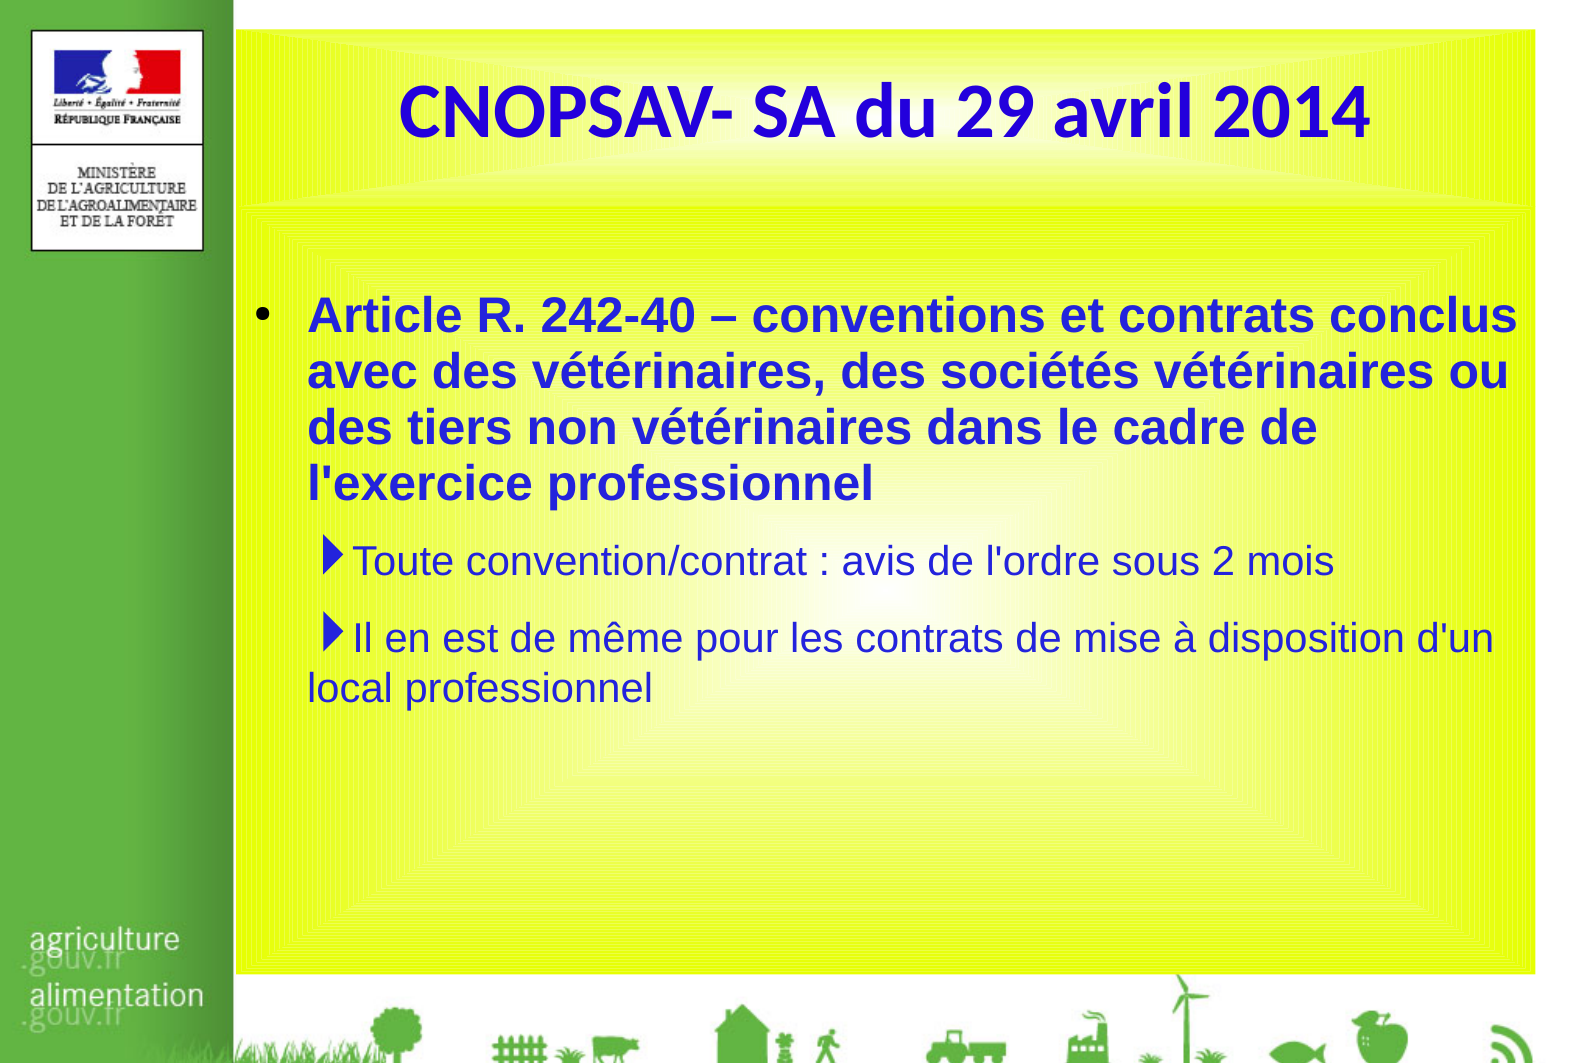

# CNOPSAV- SA du 29 avril 2014
Article R. 242-40 – conventions et contrats conclus avec des vétérinaires, des sociétés vétérinaires ou des tiers non vétérinaires dans le cadre de l'exercice professionnel
Toute convention/contrat : avis de l'ordre sous 2 mois
Il en est de même pour les contrats de mise à disposition d'un local professionnel